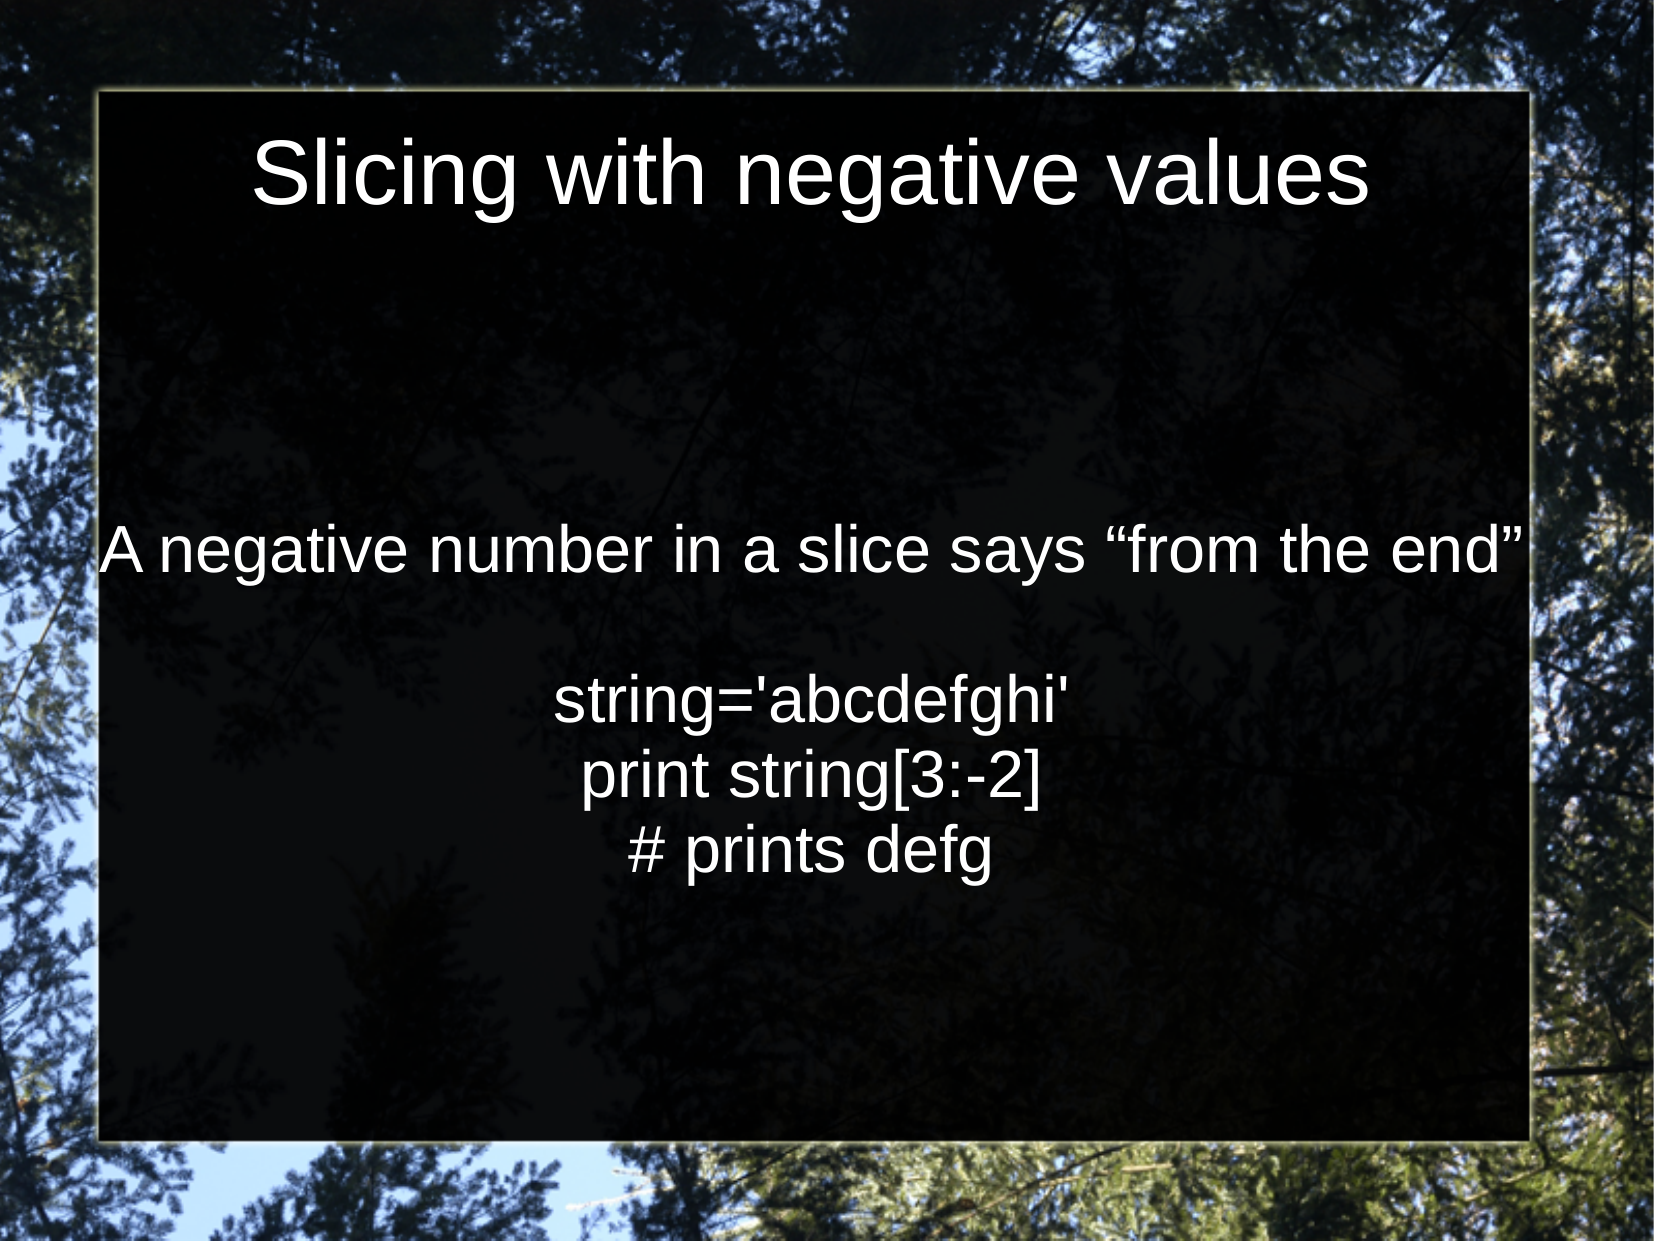

# Slicing with negative values
A negative number in a slice says “from the end”
string='abcdefghi'
print string[3:-2]
# prints defg